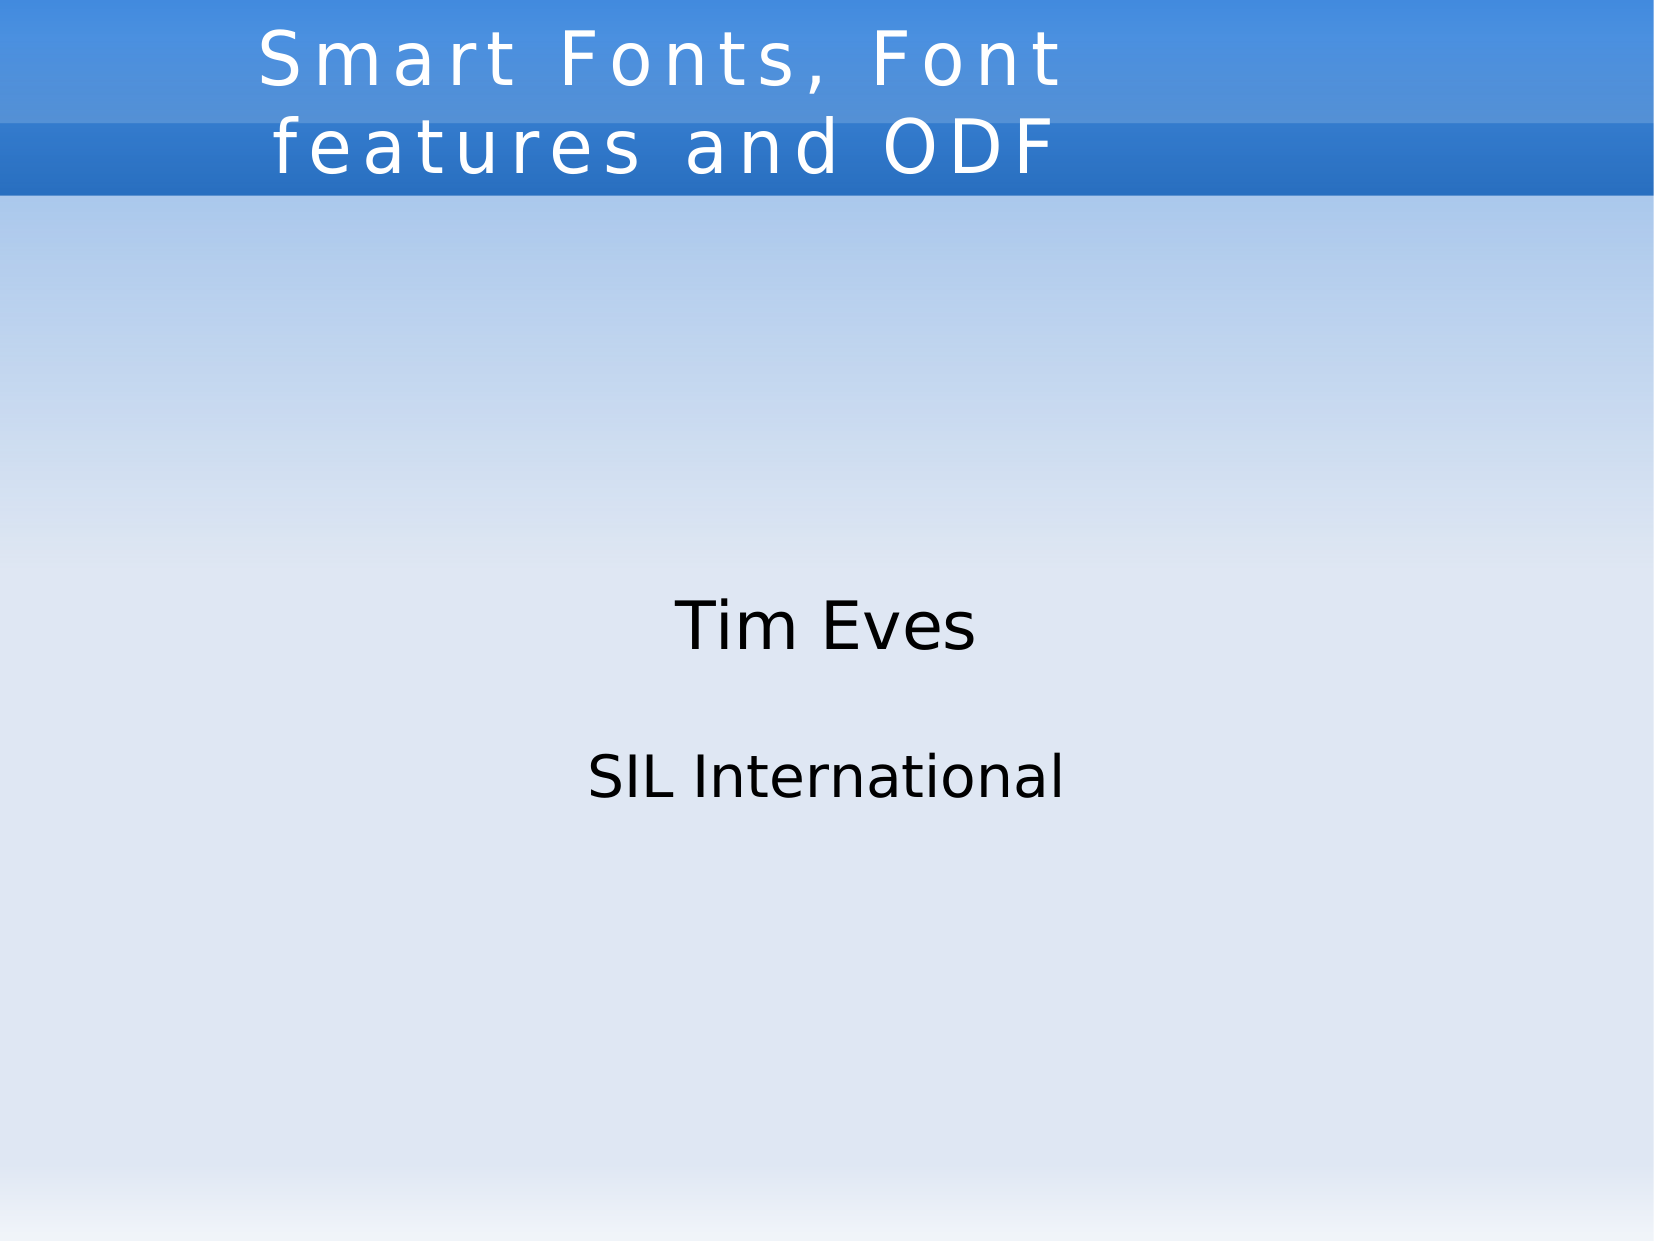

# Smart Fonts, Font features and ODF
Tim Eves
SIL International